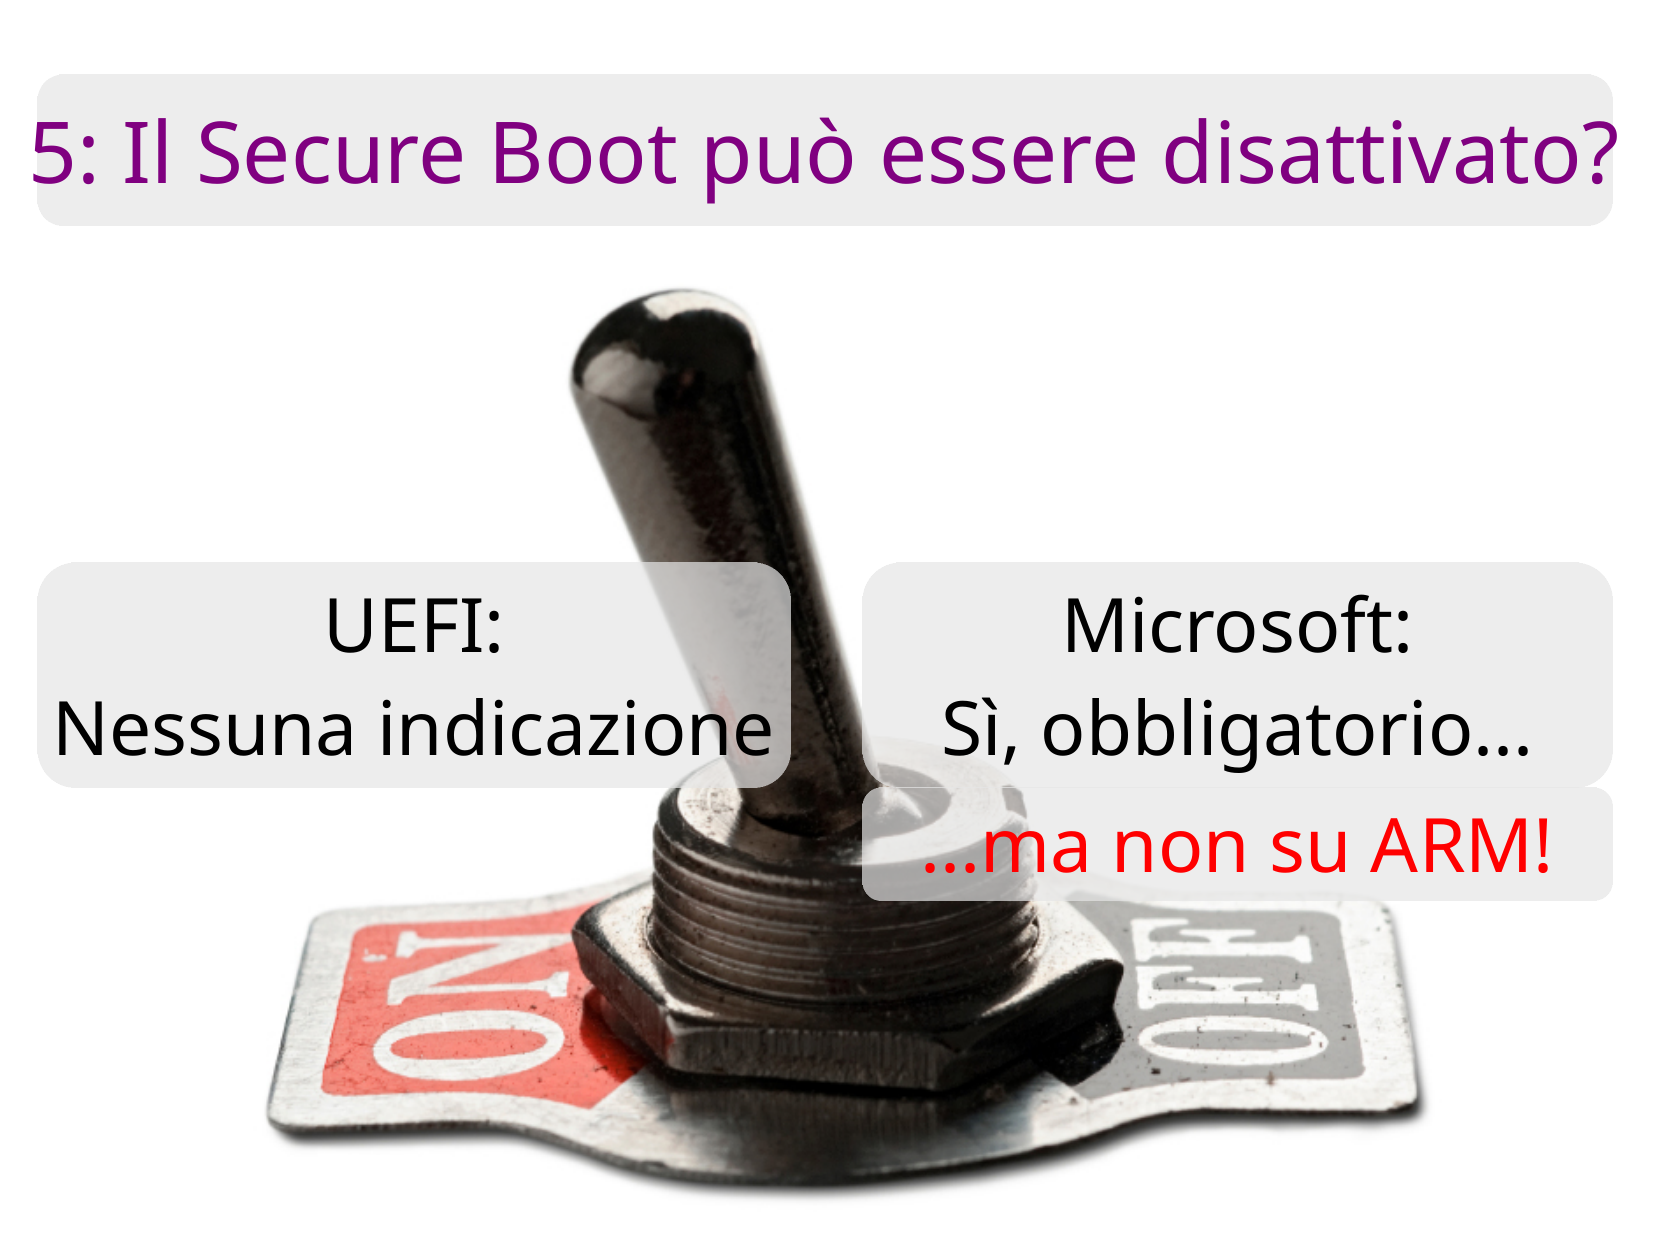

5: Il Secure Boot può essere disattivato?
UEFI:
Nessuna indicazione
Microsoft:
Sì, obbligatorio...
...ma non su ARM!